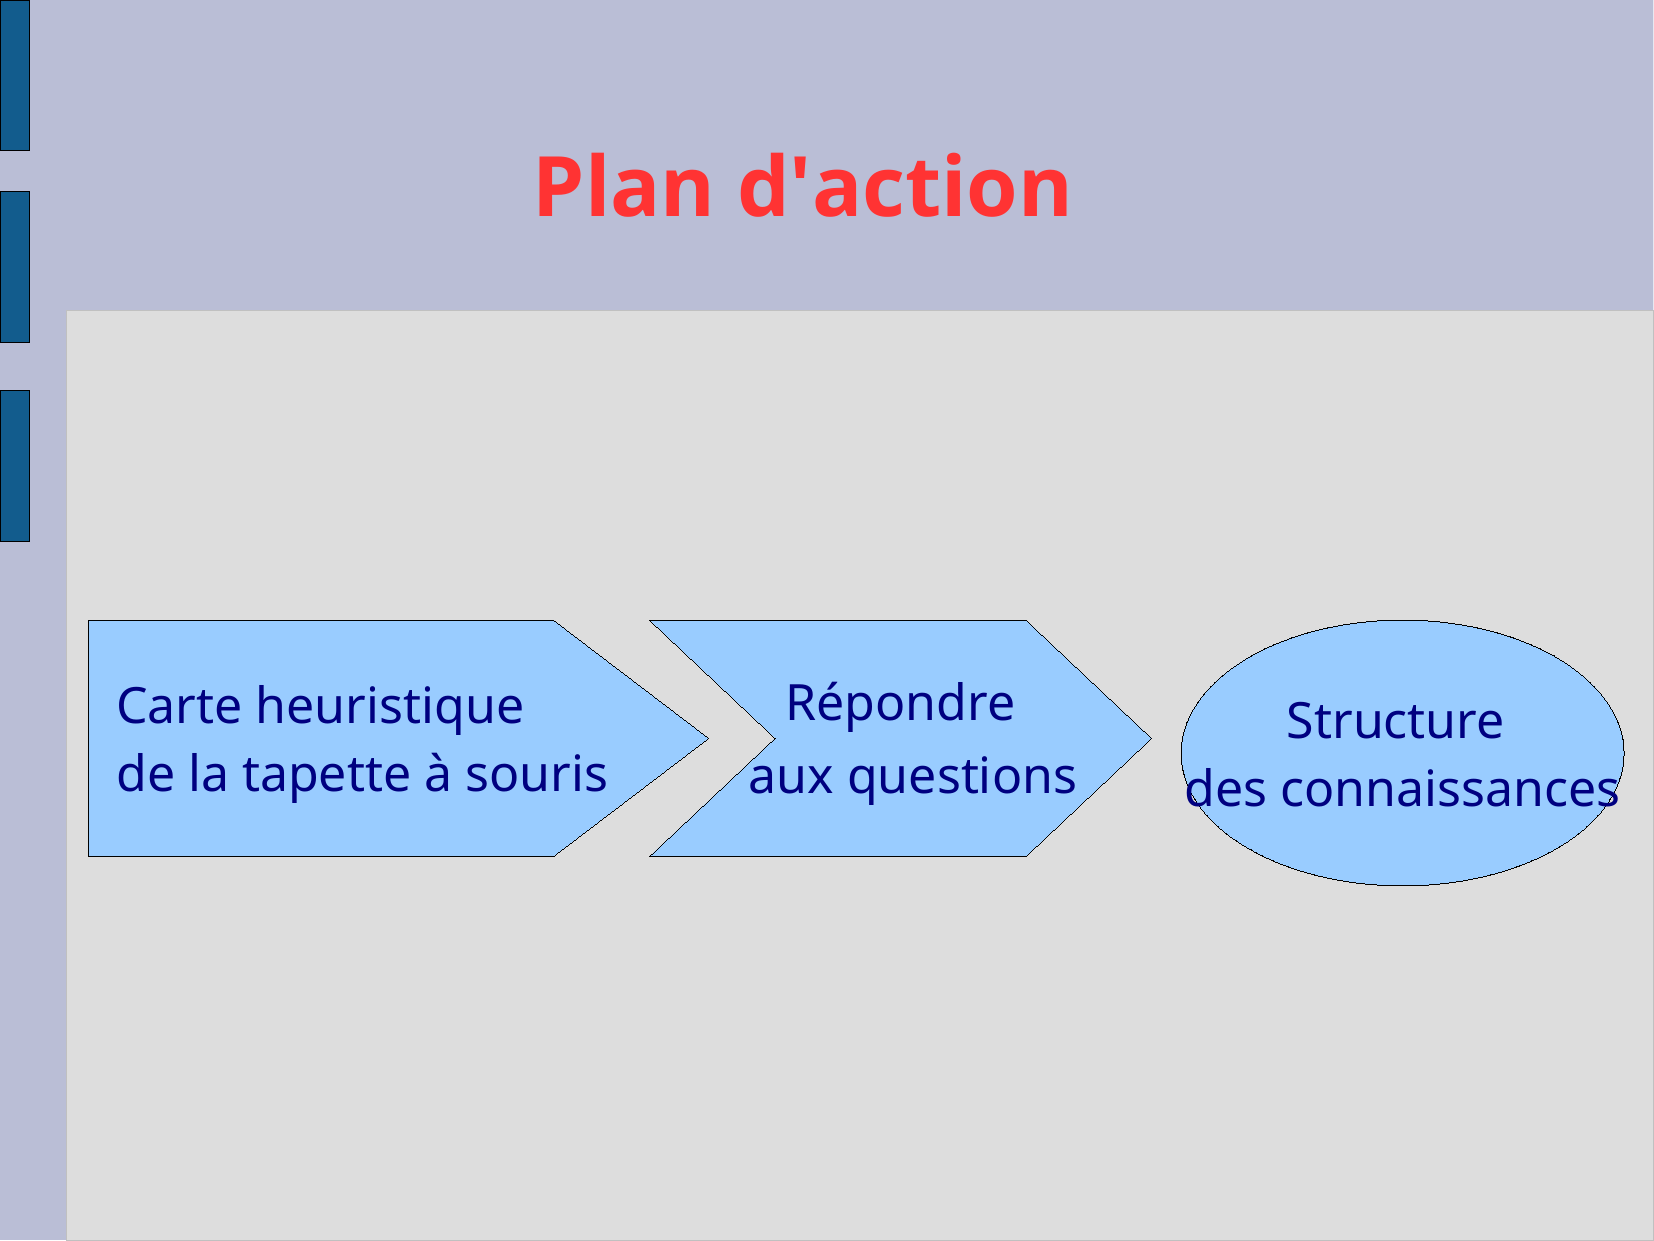

# Plan d'action
 Carte heuristique
 de la tapette à souris
Répondre
 aux questions
Structure
des connaissances